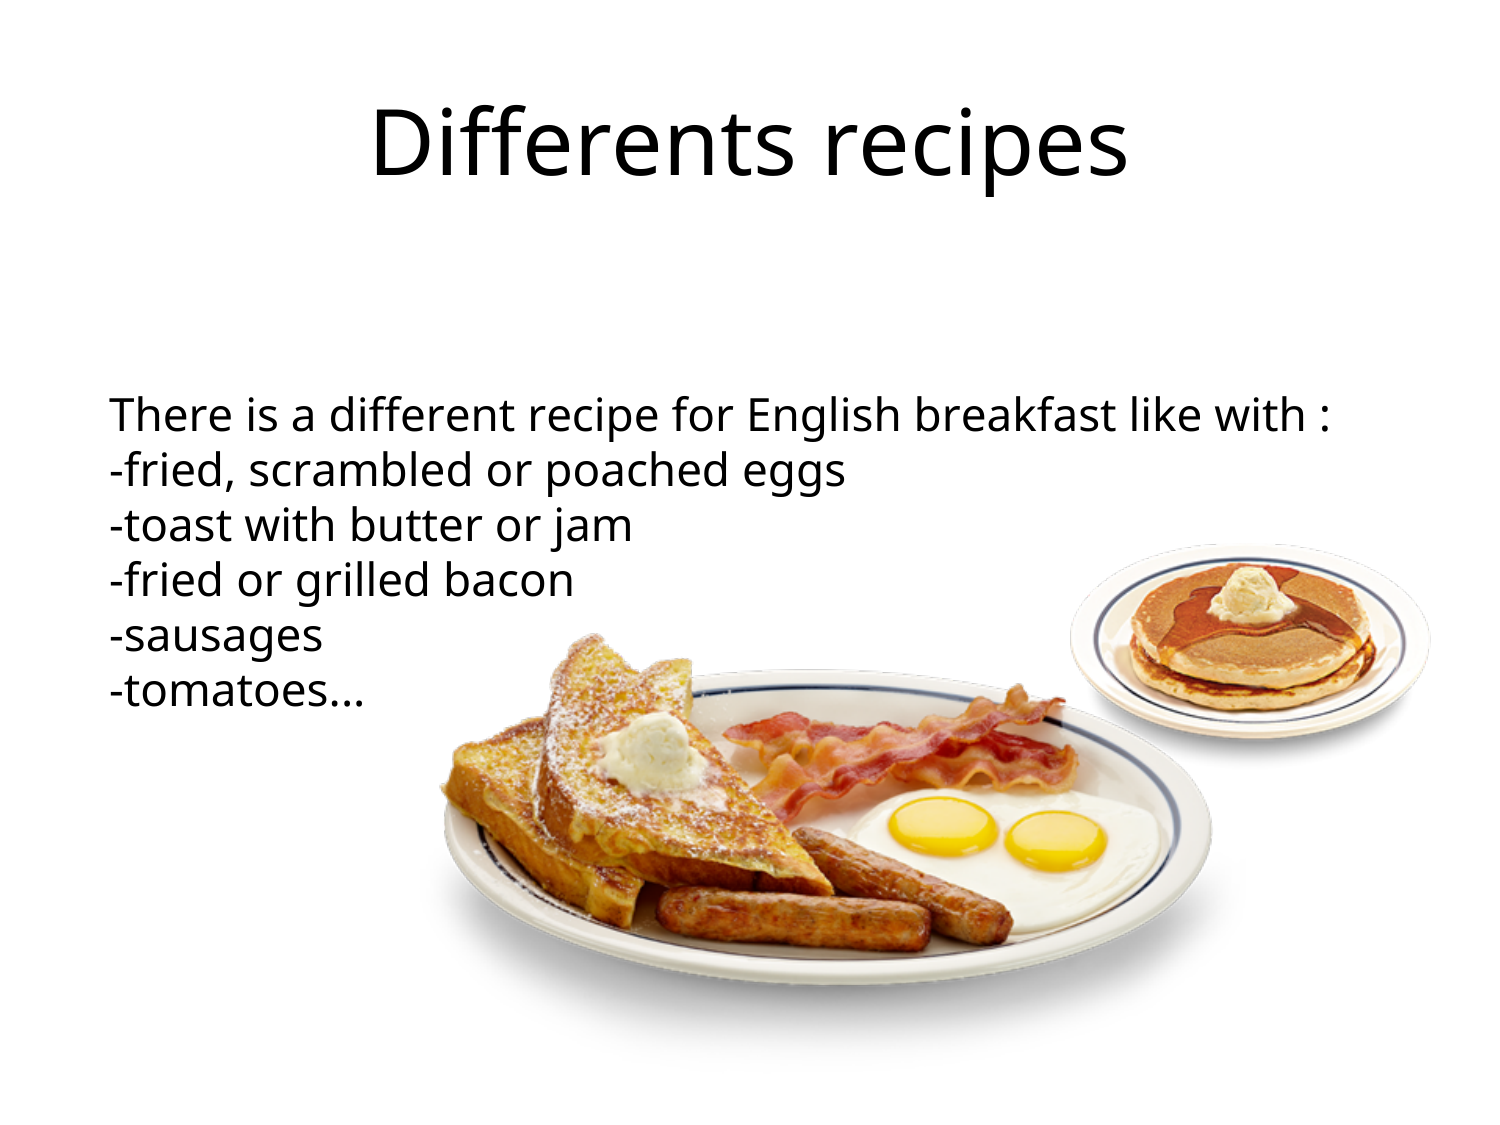

Differents recipes
#
There is a different recipe for English breakfast like with :
-fried, scrambled or poached eggs
-toast with butter or jam
-fried or grilled bacon
-sausages
-tomatoes...